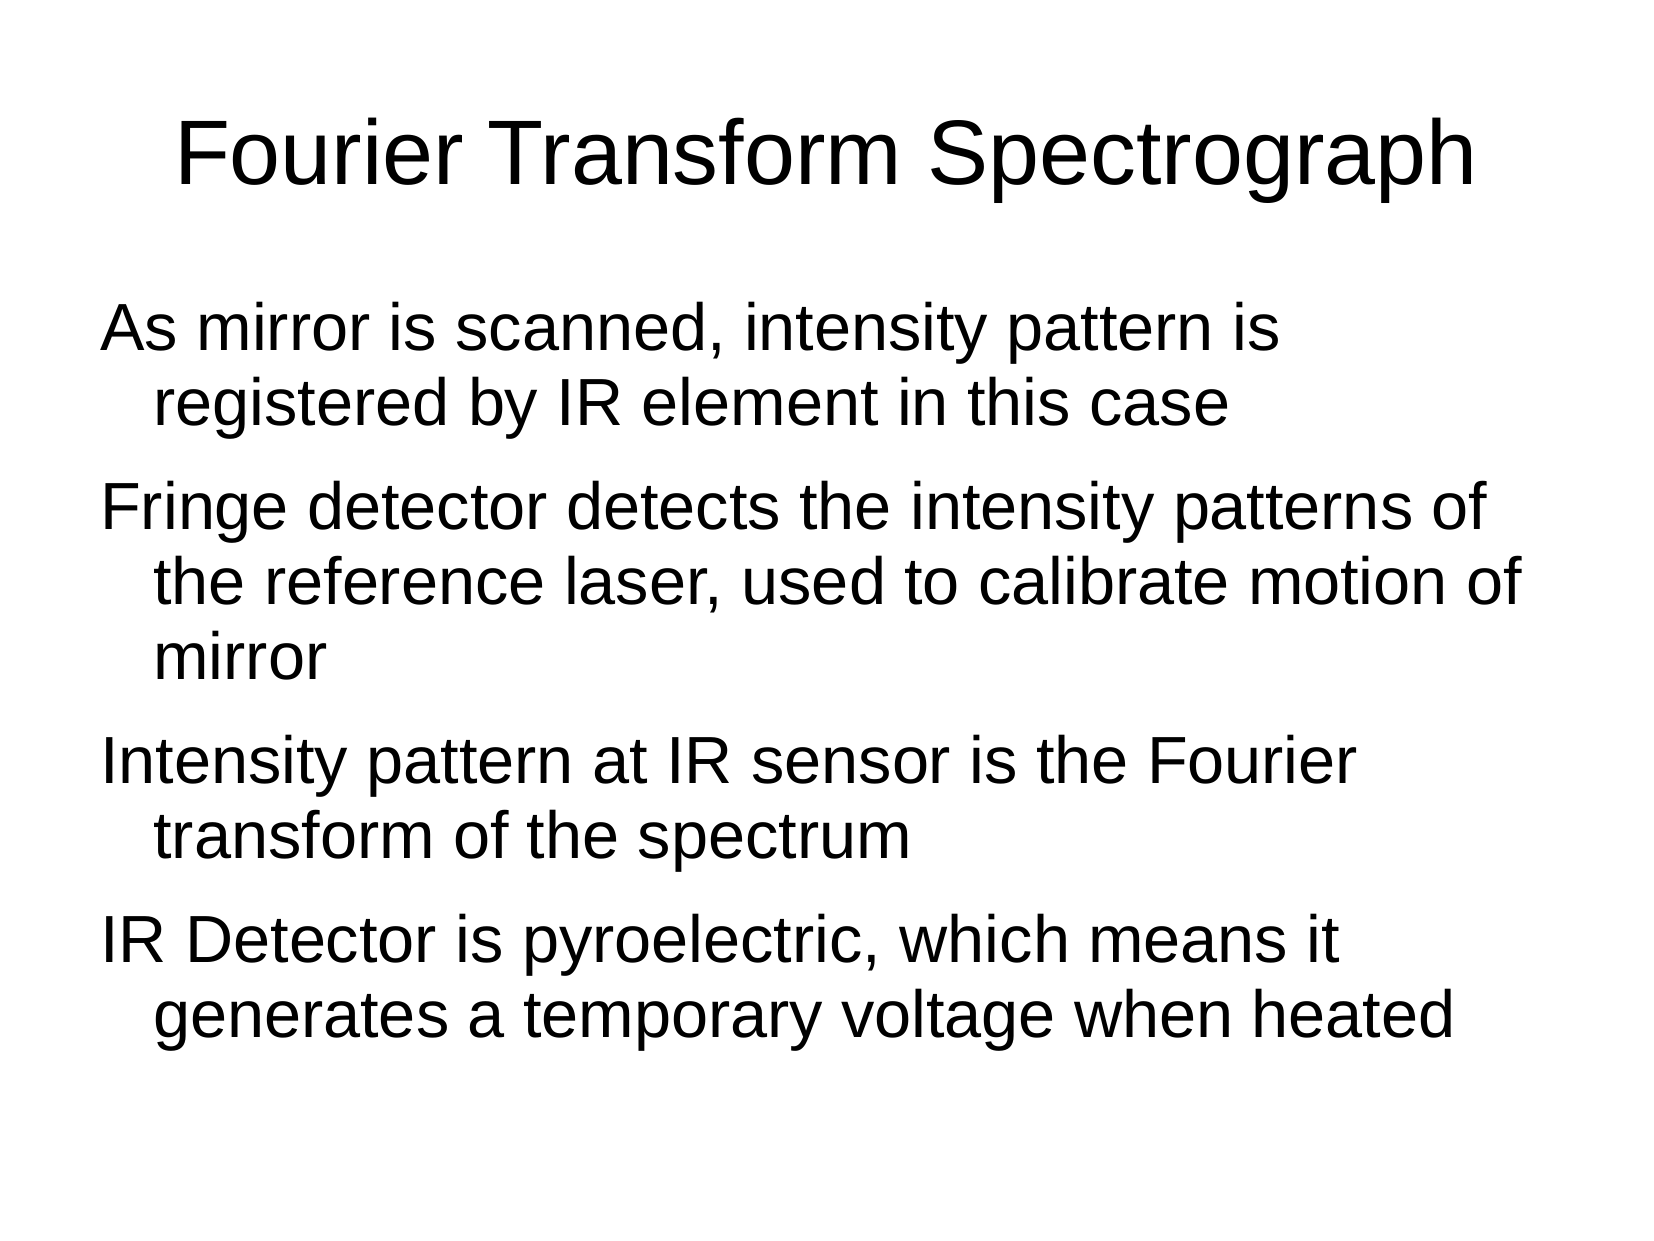

# Fourier Transform Spectrograph
As mirror is scanned, intensity pattern is registered by IR element in this case
Fringe detector detects the intensity patterns of the reference laser, used to calibrate motion of mirror
Intensity pattern at IR sensor is the Fourier transform of the spectrum
IR Detector is pyroelectric, which means it generates a temporary voltage when heated